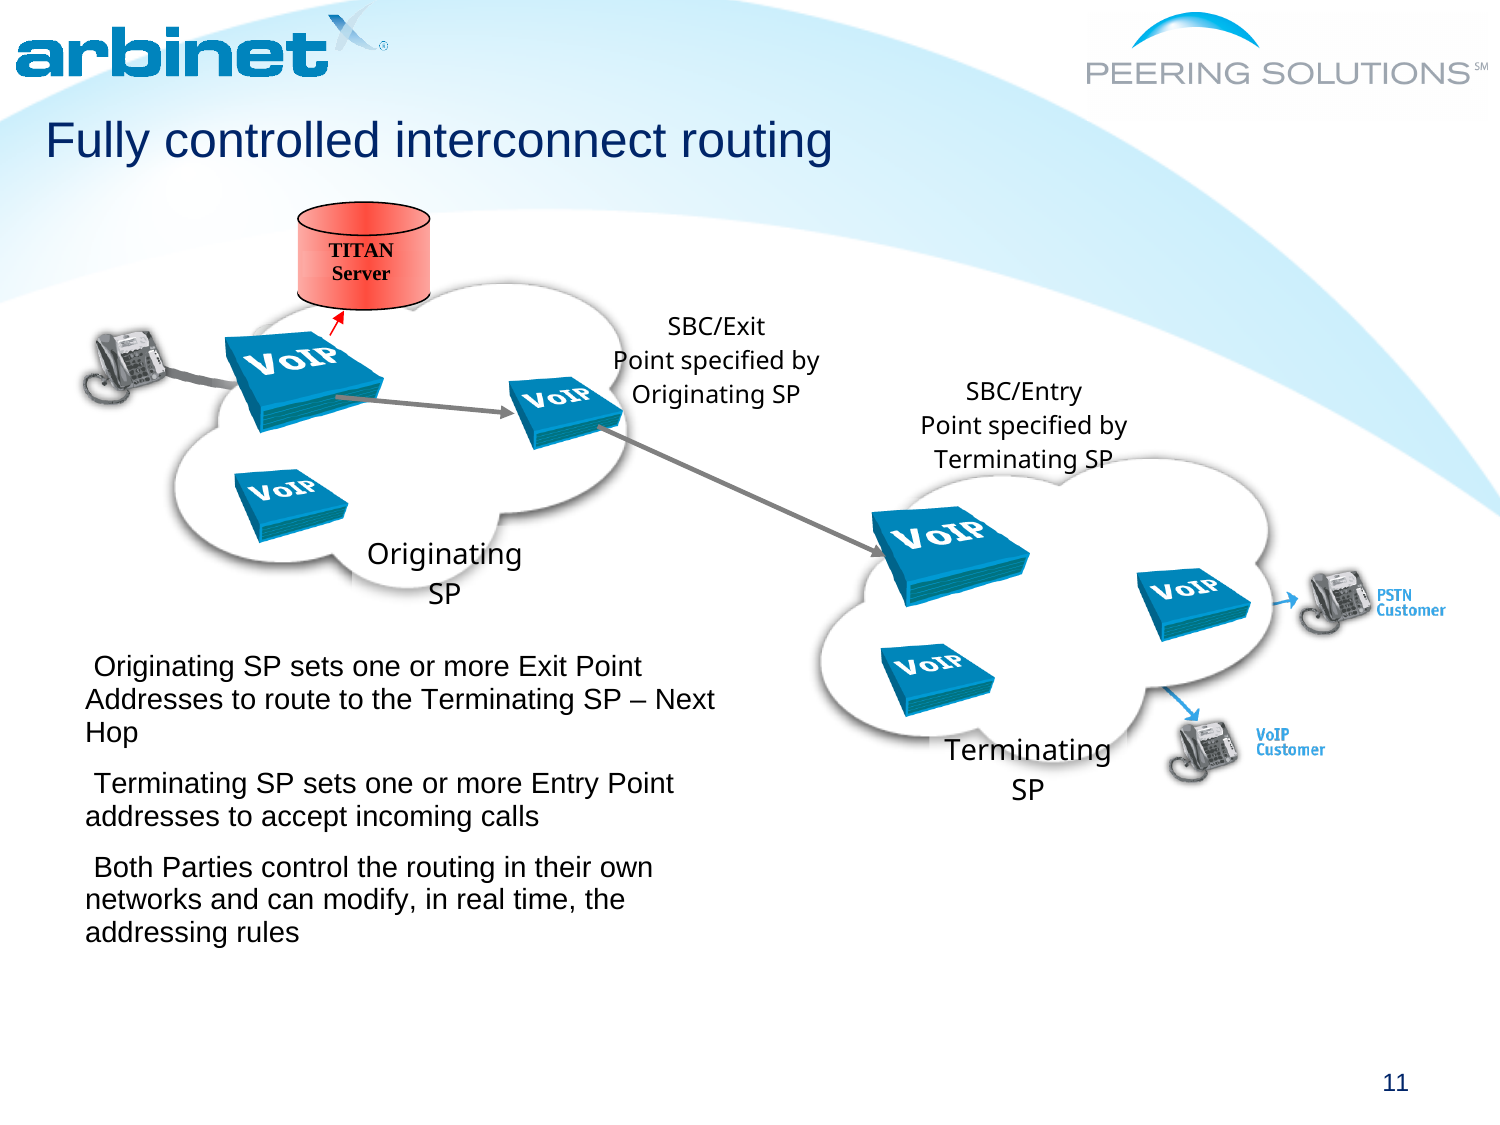

Fully controlled interconnect routing
TITAN
Server
SBC/Exit
Point specified by Originating SP
SBC/Entry
Point specified by Terminating SP
Originating
SP
 Originating SP sets one or more Exit Point Addresses to route to the Terminating SP – Next Hop
 Terminating SP sets one or more Entry Point addresses to accept incoming calls
 Both Parties control the routing in their own networks and can modify, in real time, the addressing rules
Terminating
SP
11